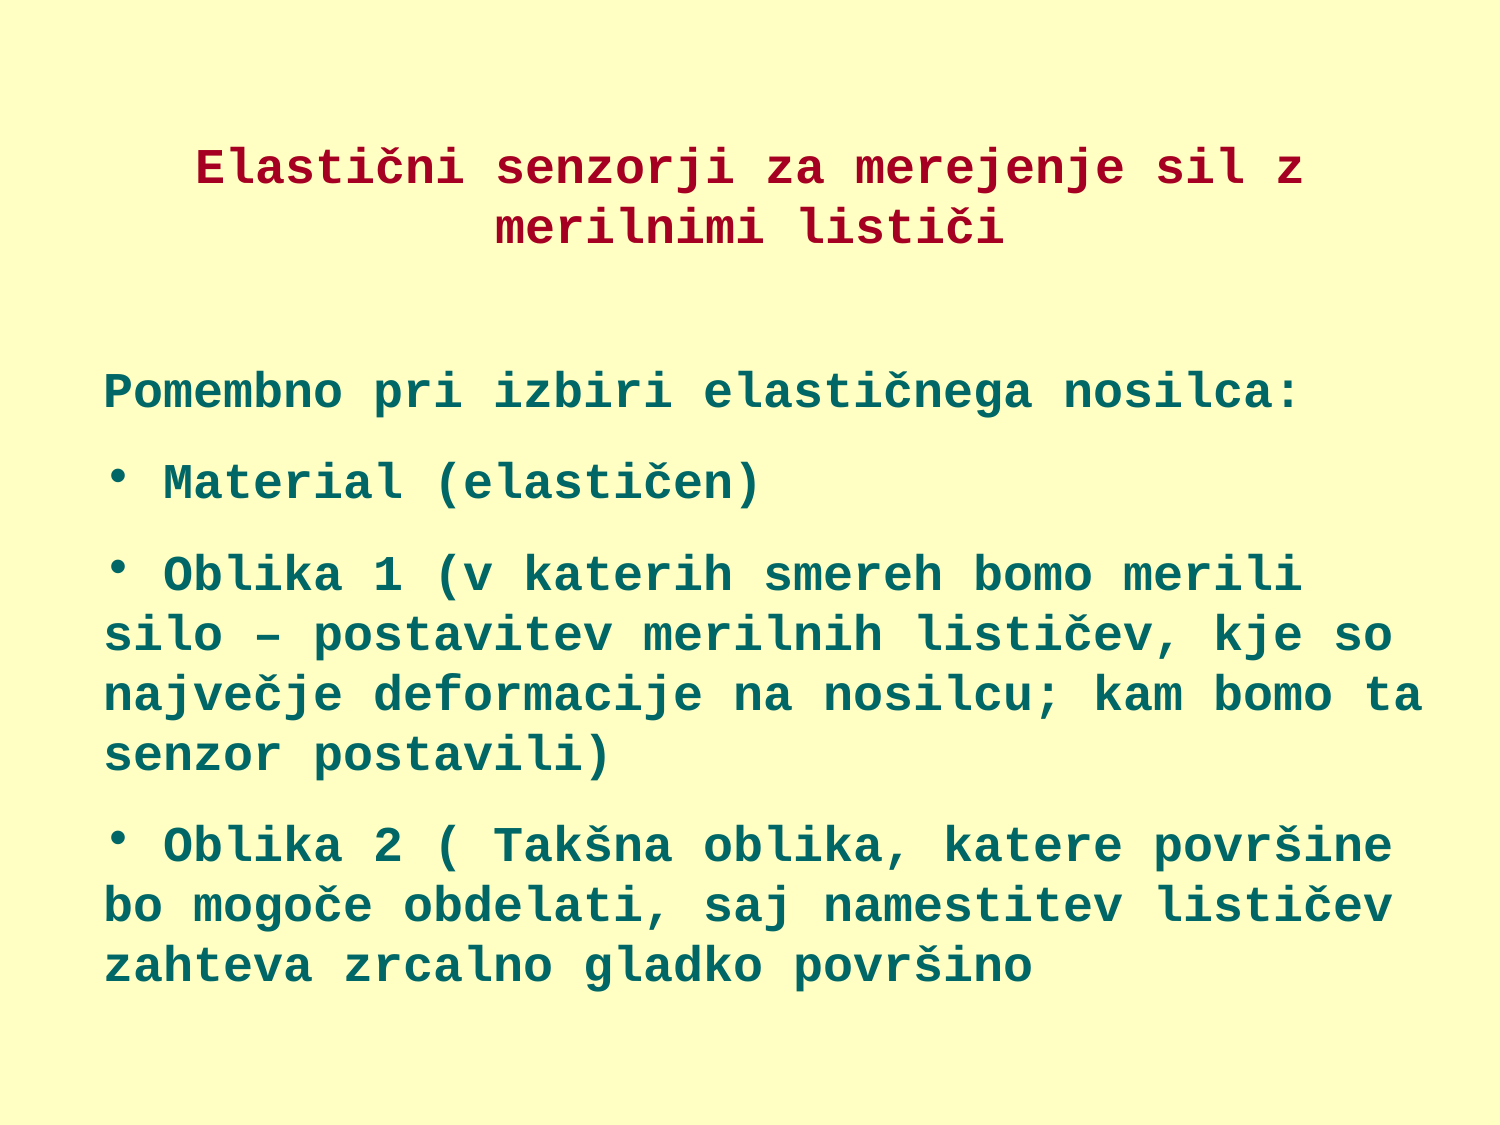

# Elastični senzorji za merejenje sil z merilnimi lističi
Pomembno pri izbiri elastičnega nosilca:
 Material (elastičen)
 Oblika 1 (v katerih smereh bomo merili silo – postavitev merilnih lističev, kje so največje deformacije na nosilcu; kam bomo ta senzor postavili)
 Oblika 2 ( Takšna oblika, katere površine bo mogoče obdelati, saj namestitev lističev zahteva zrcalno gladko površino